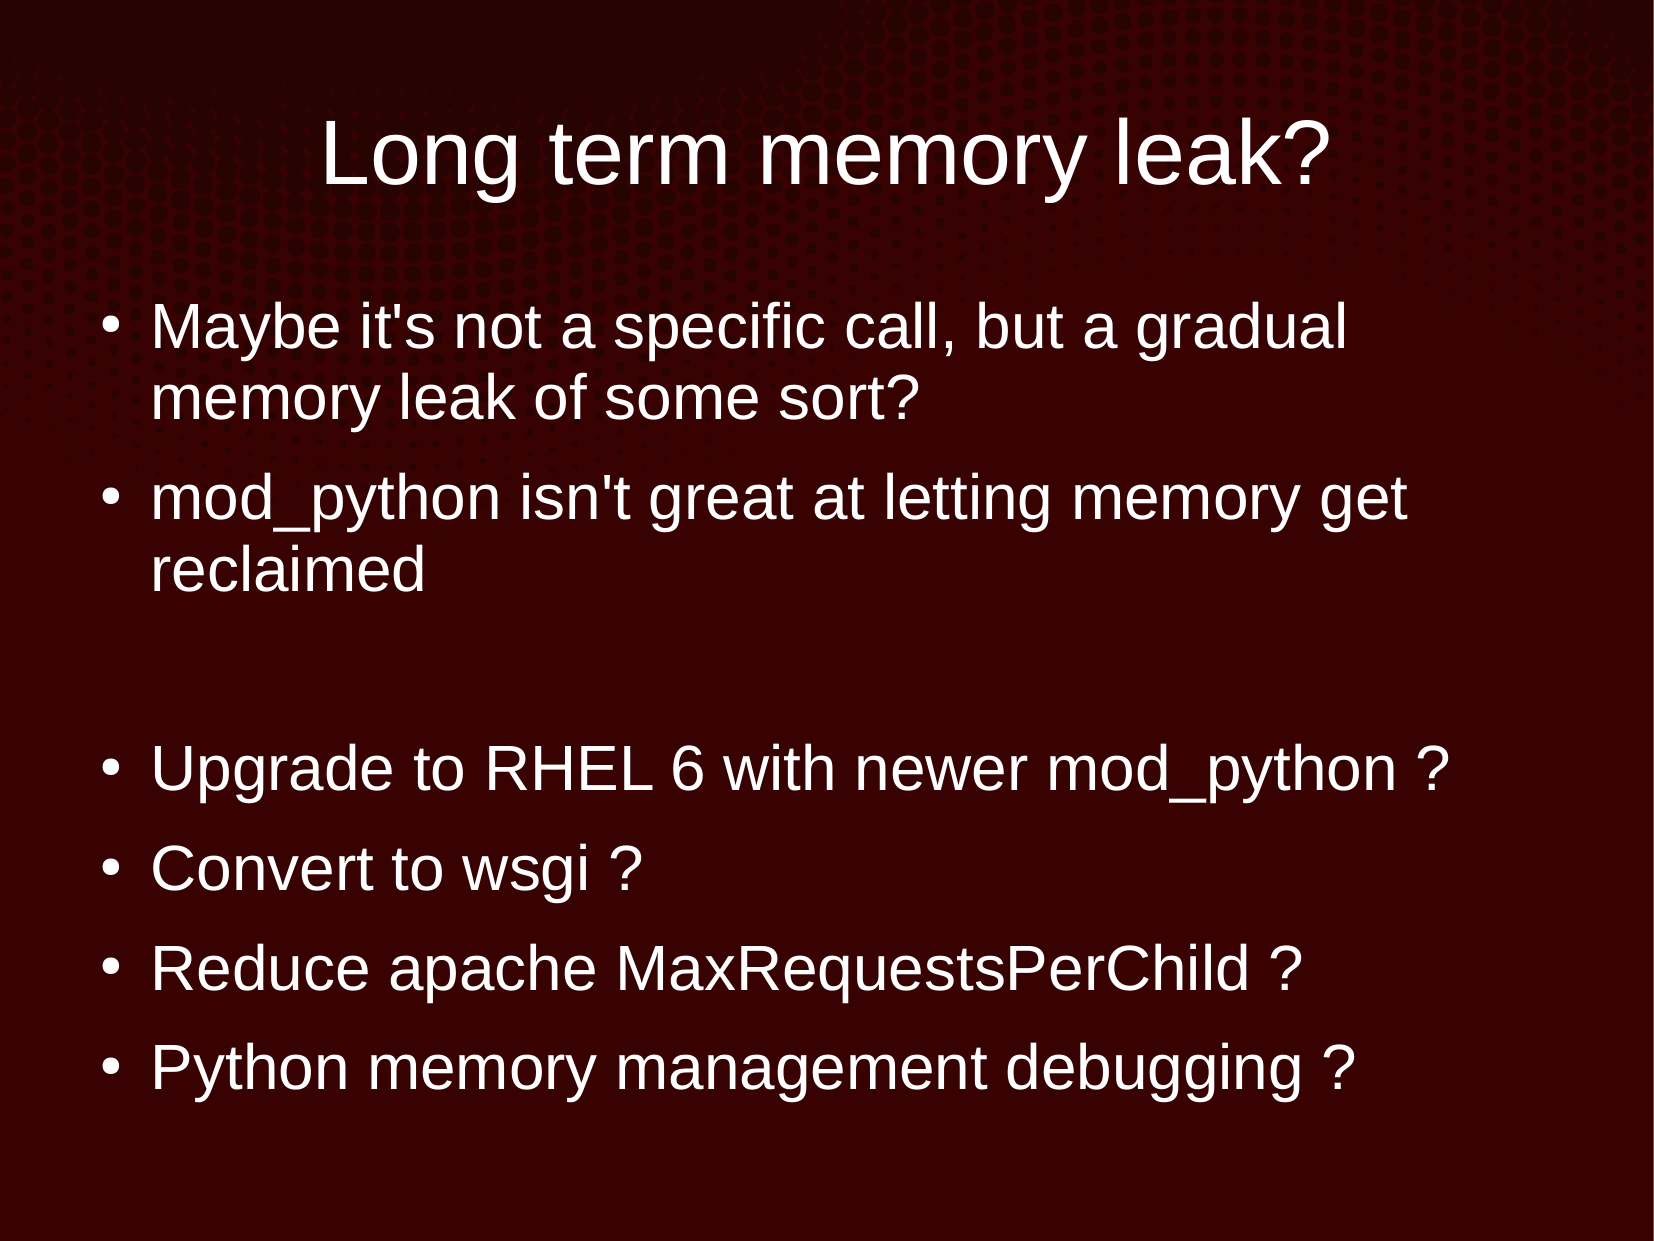

# Long term memory leak?
Maybe it's not a specific call, but a gradual memory leak of some sort?
mod_python isn't great at letting memory get reclaimed
Upgrade to RHEL 6 with newer mod_python ?
Convert to wsgi ?
Reduce apache MaxRequestsPerChild ?
Python memory management debugging ?